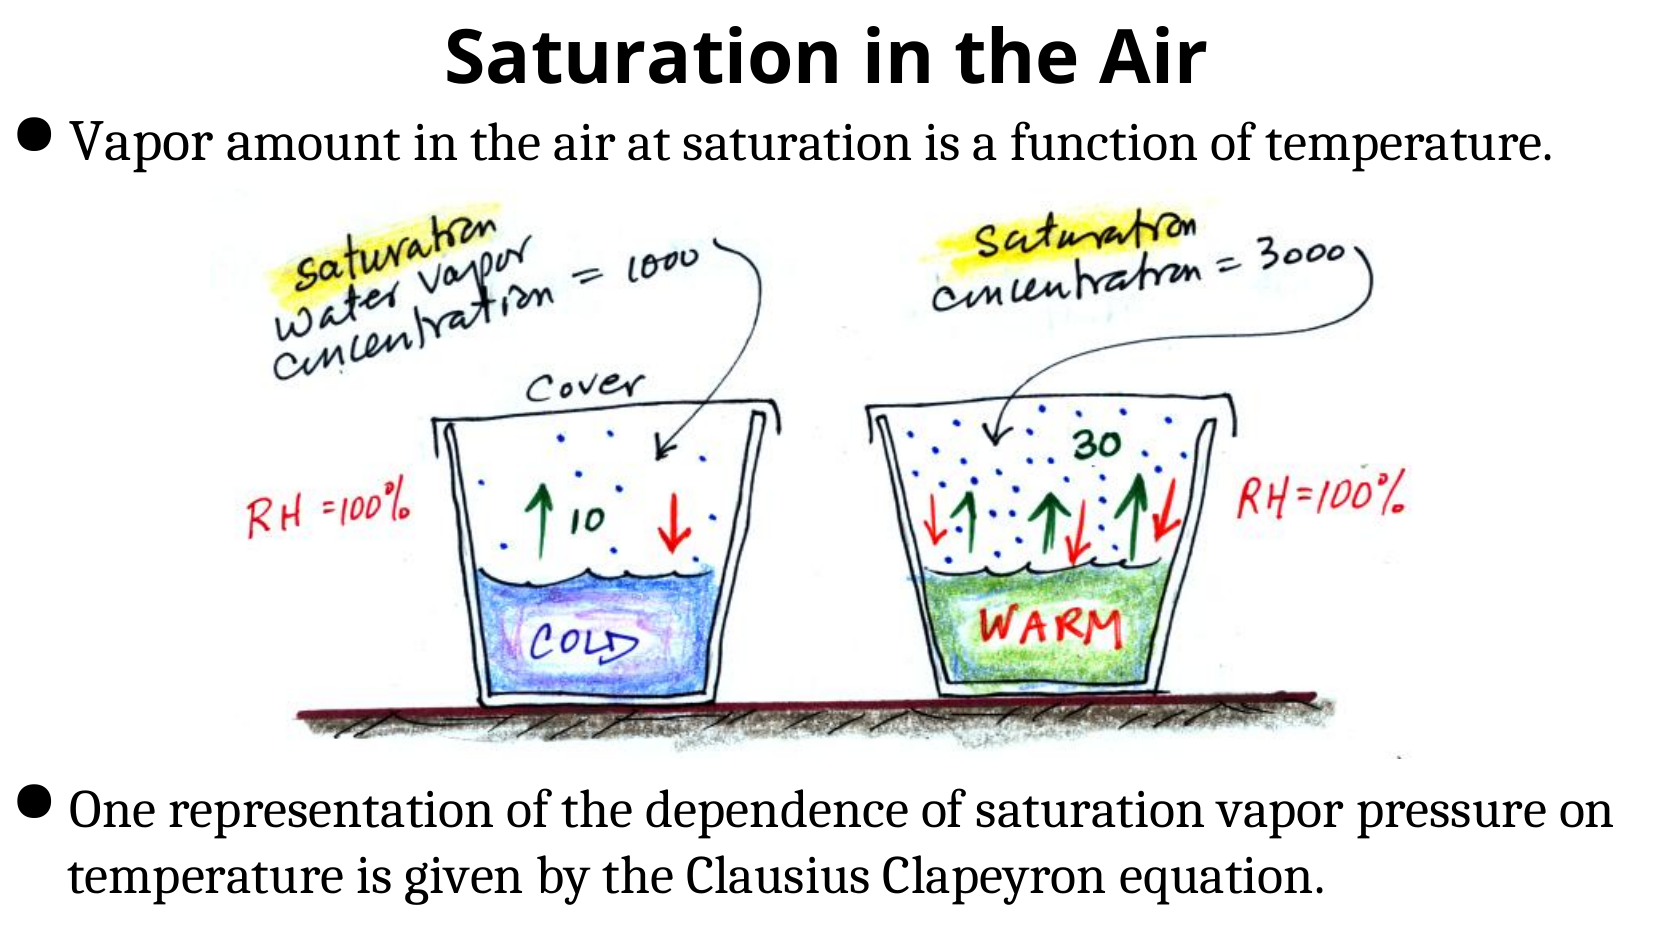

# Saturation in the Air
 Vapor amount in the air at saturation is a function of temperature.
 One representation of the dependence of saturation vapor pressure on temperature is given by the Clausius Clapeyron equation.